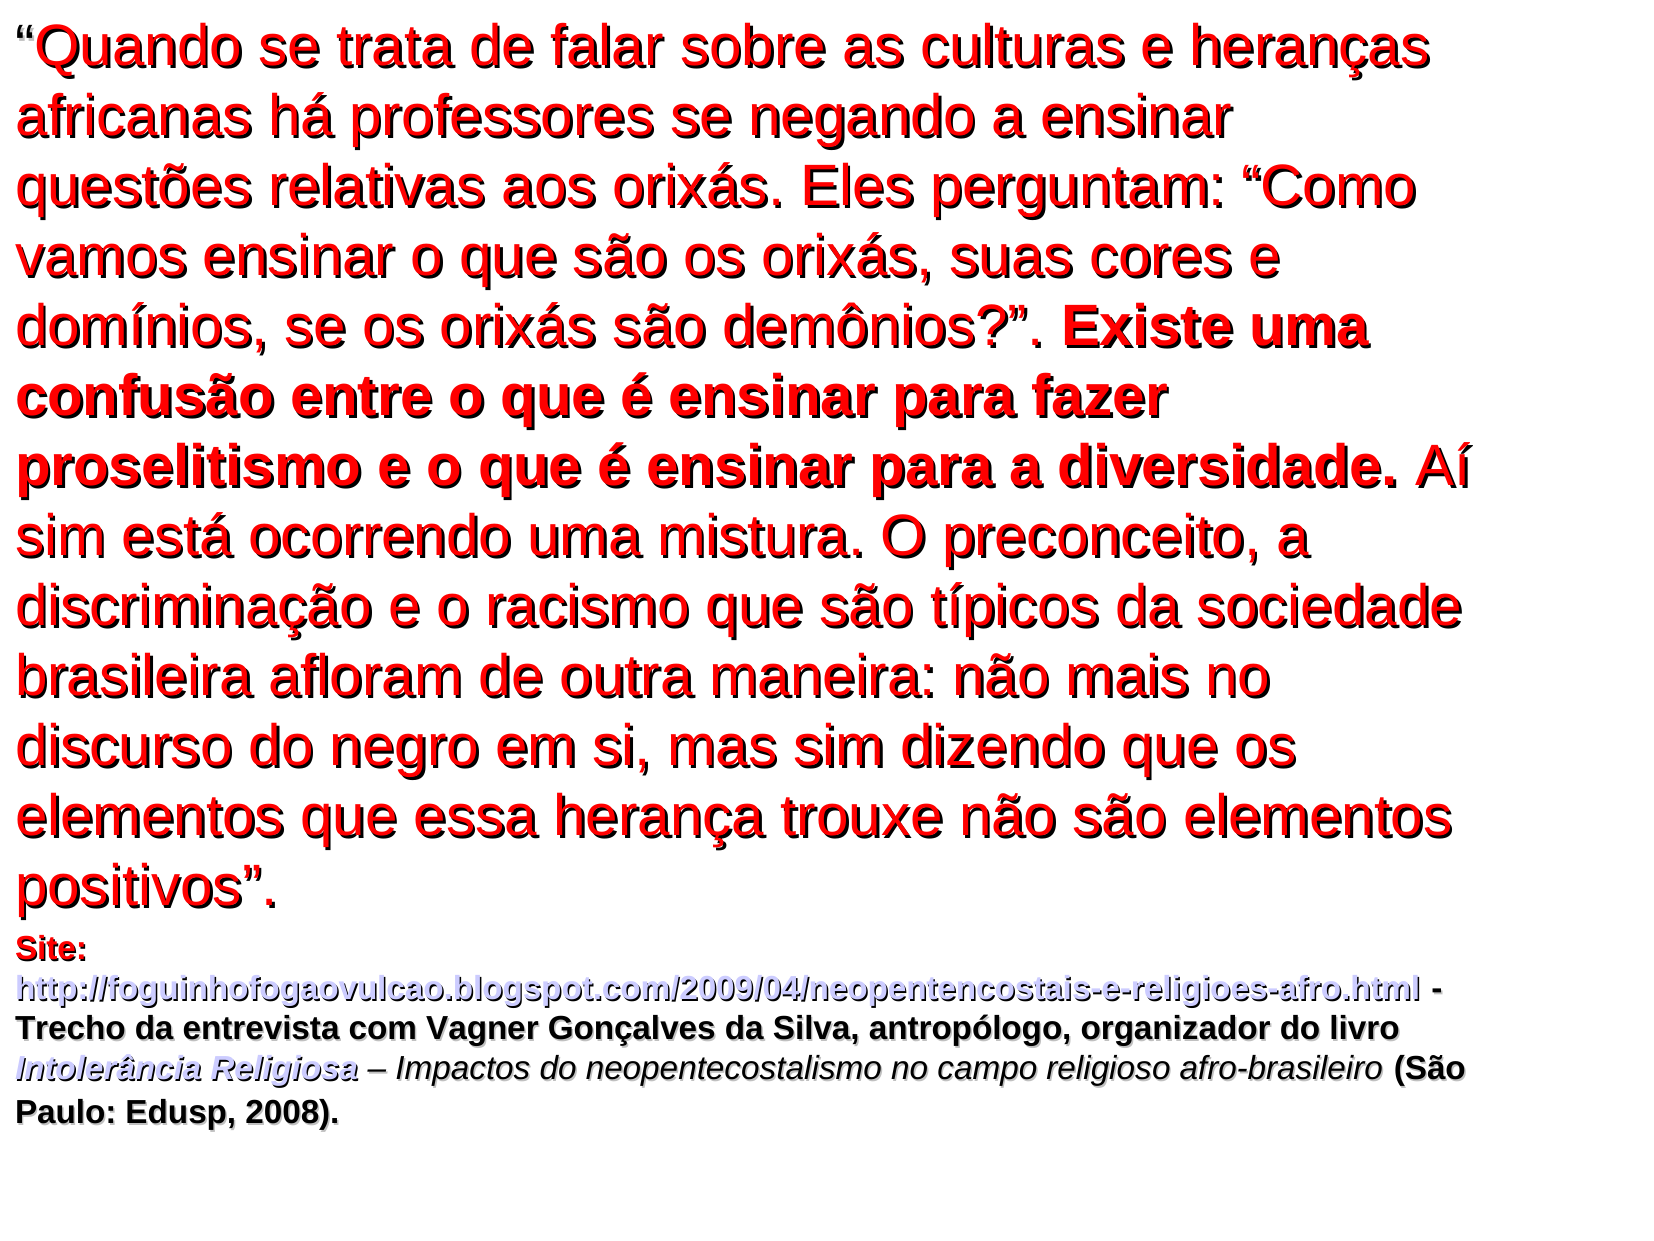

“Quando se trata de falar sobre as culturas e heranças africanas há professores se negando a ensinar questões relativas aos orixás. Eles perguntam: “Como vamos ensinar o que são os orixás, suas cores e domínios, se os orixás são demônios?”. Existe uma confusão entre o que é ensinar para fazer proselitismo e o que é ensinar para a diversidade. Aí sim está ocorrendo uma mistura. O preconceito, a discriminação e o racismo que são típicos da sociedade brasileira afloram de outra maneira: não mais no discurso do negro em si, mas sim dizendo que os elementos que essa herança trouxe não são elementos positivos”.
Site: http://foguinhofogaovulcao.blogspot.com/2009/04/neopentencostais-e-religioes-afro.html - Trecho da entrevista com Vagner Gonçalves da Silva, antropólogo, organizador do livro Intolerância Religiosa – Impactos do neopentecostalismo no campo religioso afro-brasileiro (São Paulo: Edusp, 2008).